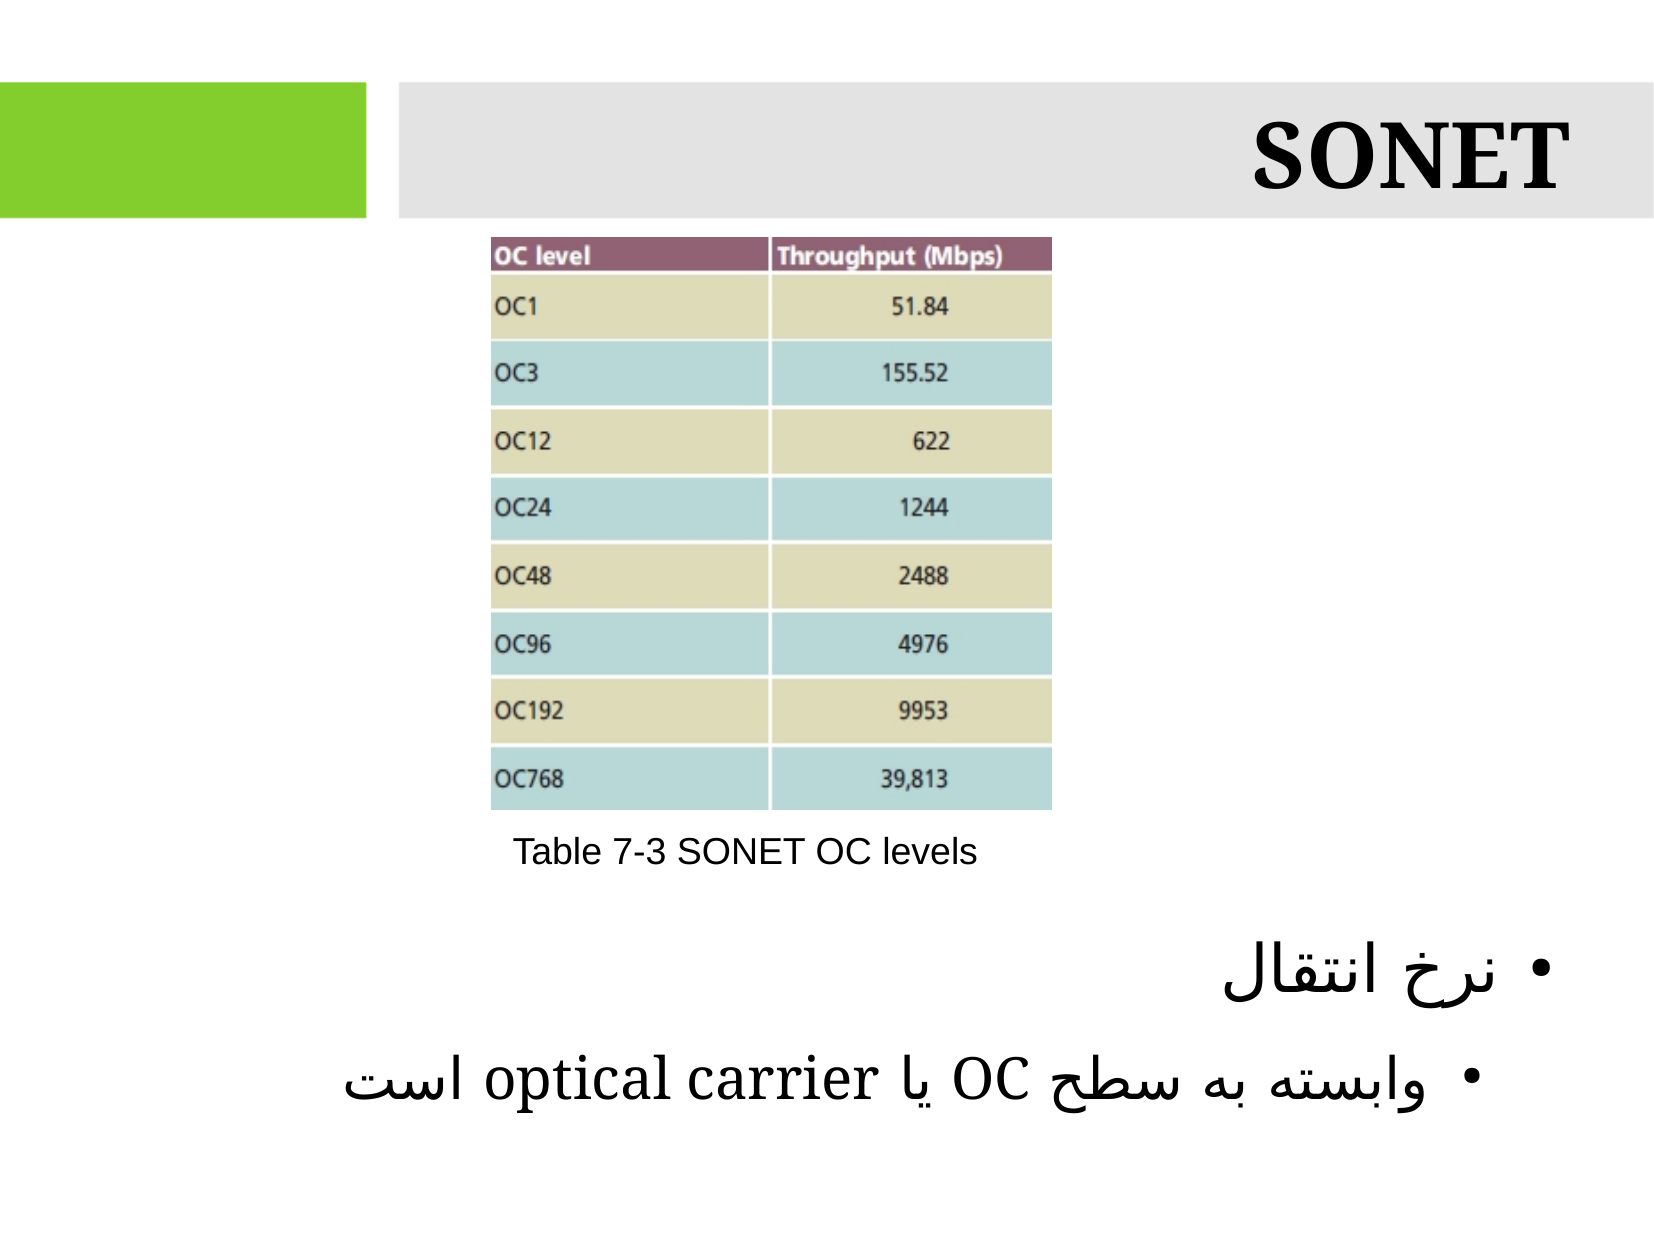

# SONET
Table 7-3 SONET OC levels
نرخ انتقال
وابسته به سطح OC یا optical carrier است